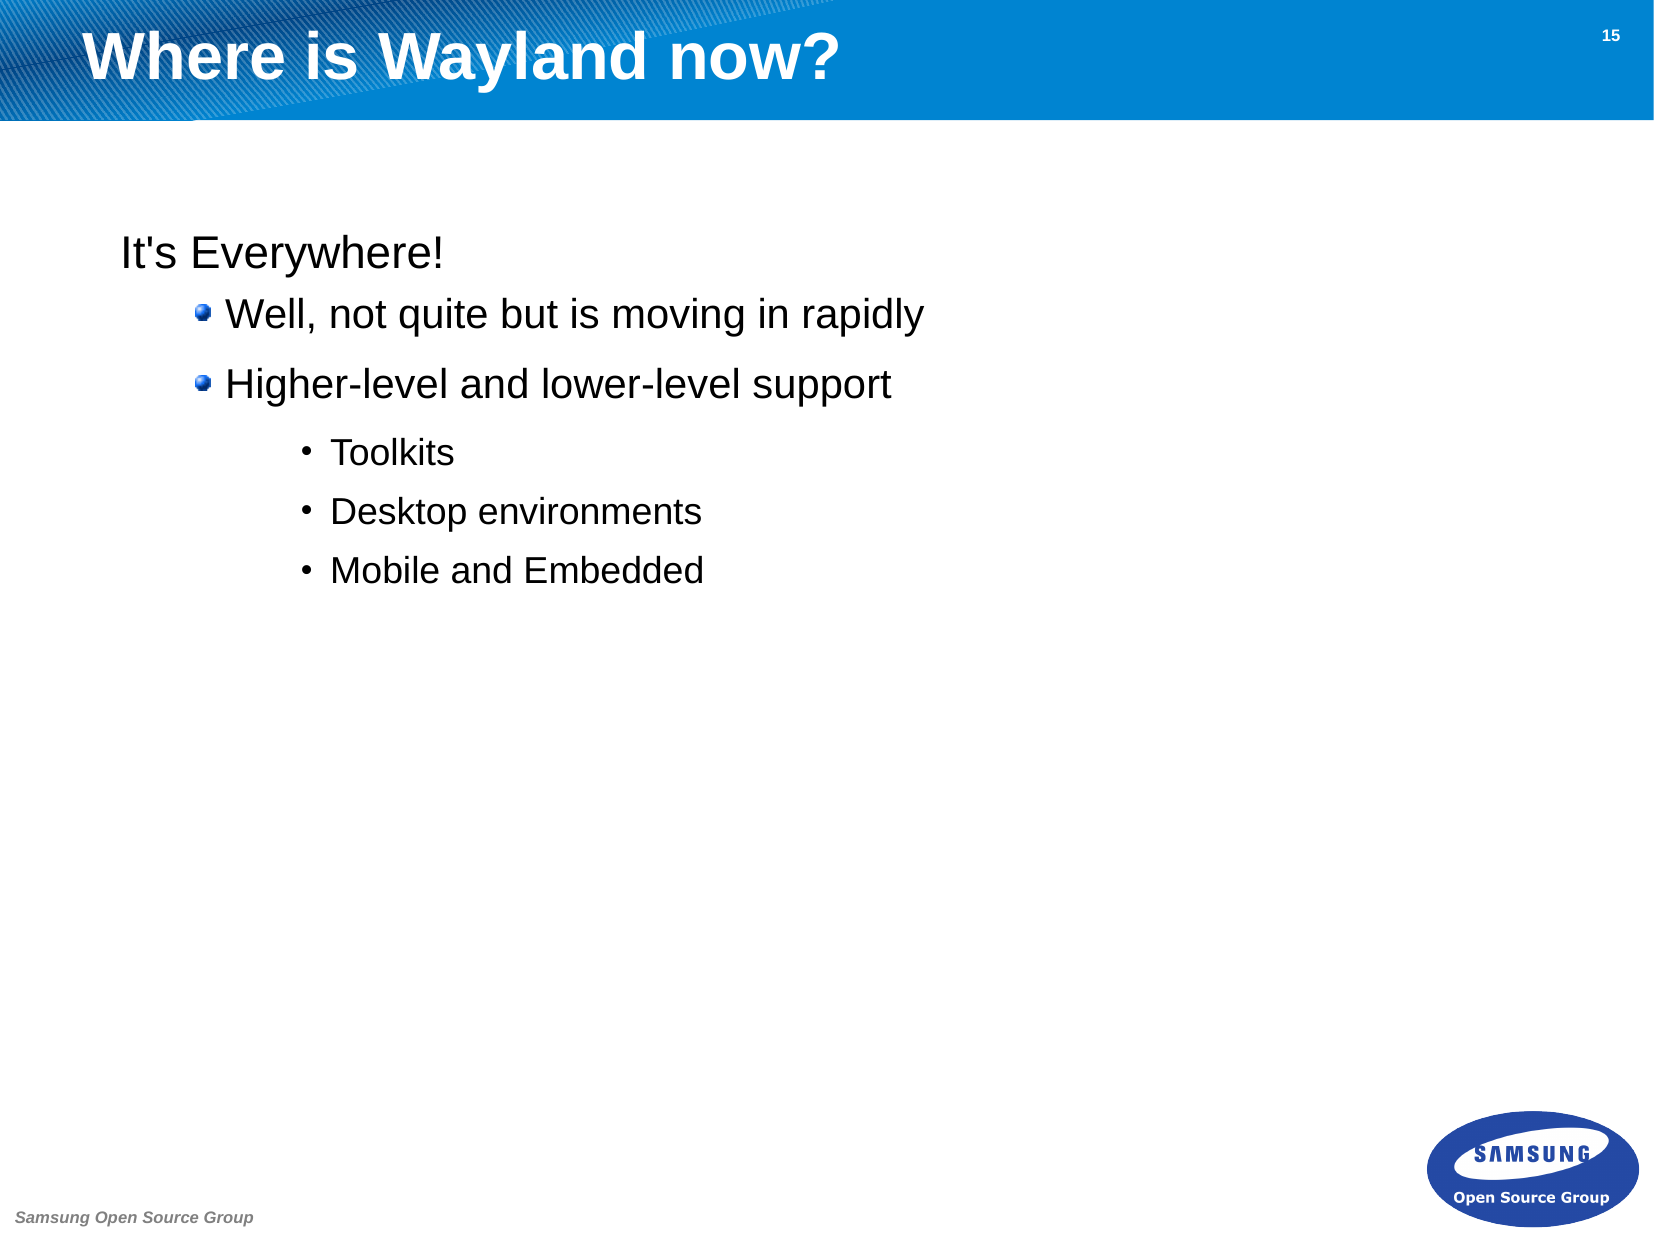

# Where is Wayland now?
It's Everywhere!
Well, not quite but is moving in rapidly
Higher-level and lower-level support
Toolkits
Desktop environments
Mobile and Embedded